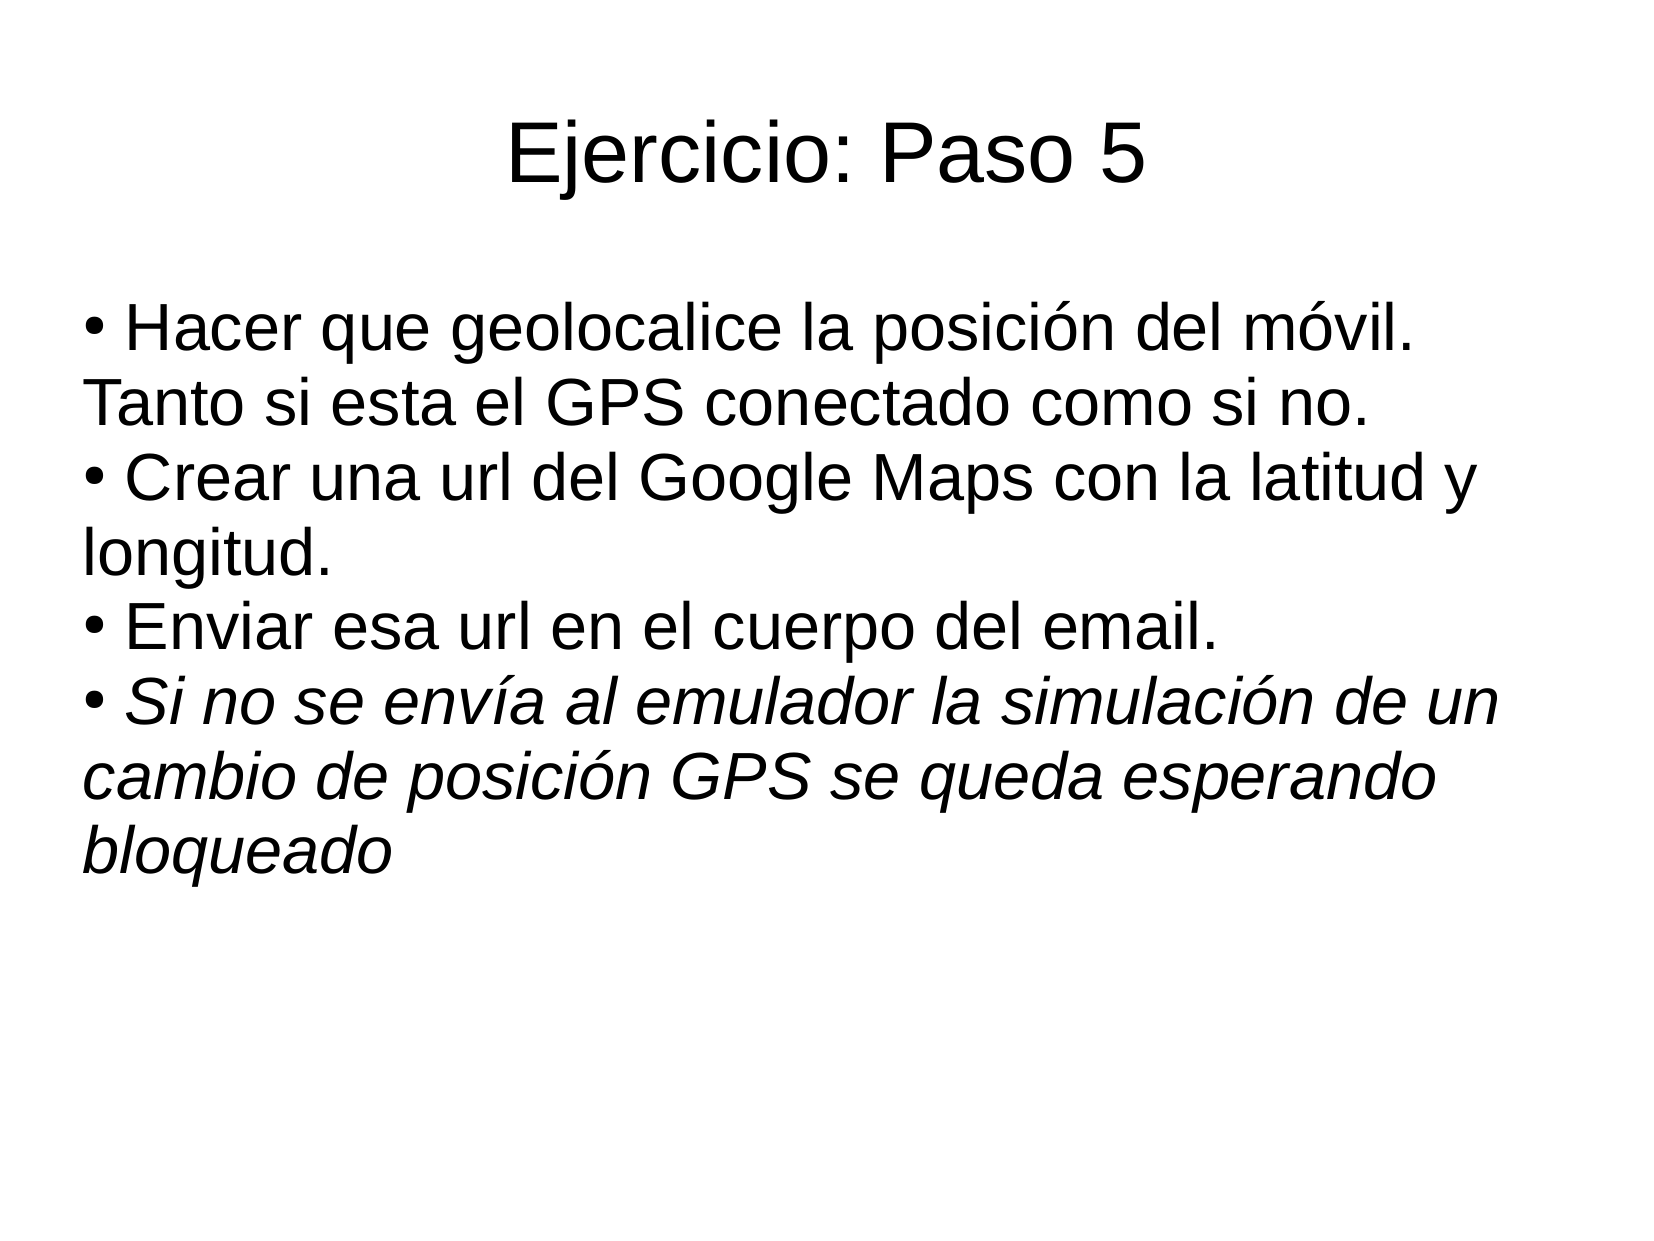

# Ejercicio: Paso 5
 Hacer que geolocalice la posición del móvil. Tanto si esta el GPS conectado como si no.
 Crear una url del Google Maps con la latitud y longitud.
 Enviar esa url en el cuerpo del email.
 Si no se envía al emulador la simulación de un cambio de posición GPS se queda esperando bloqueado